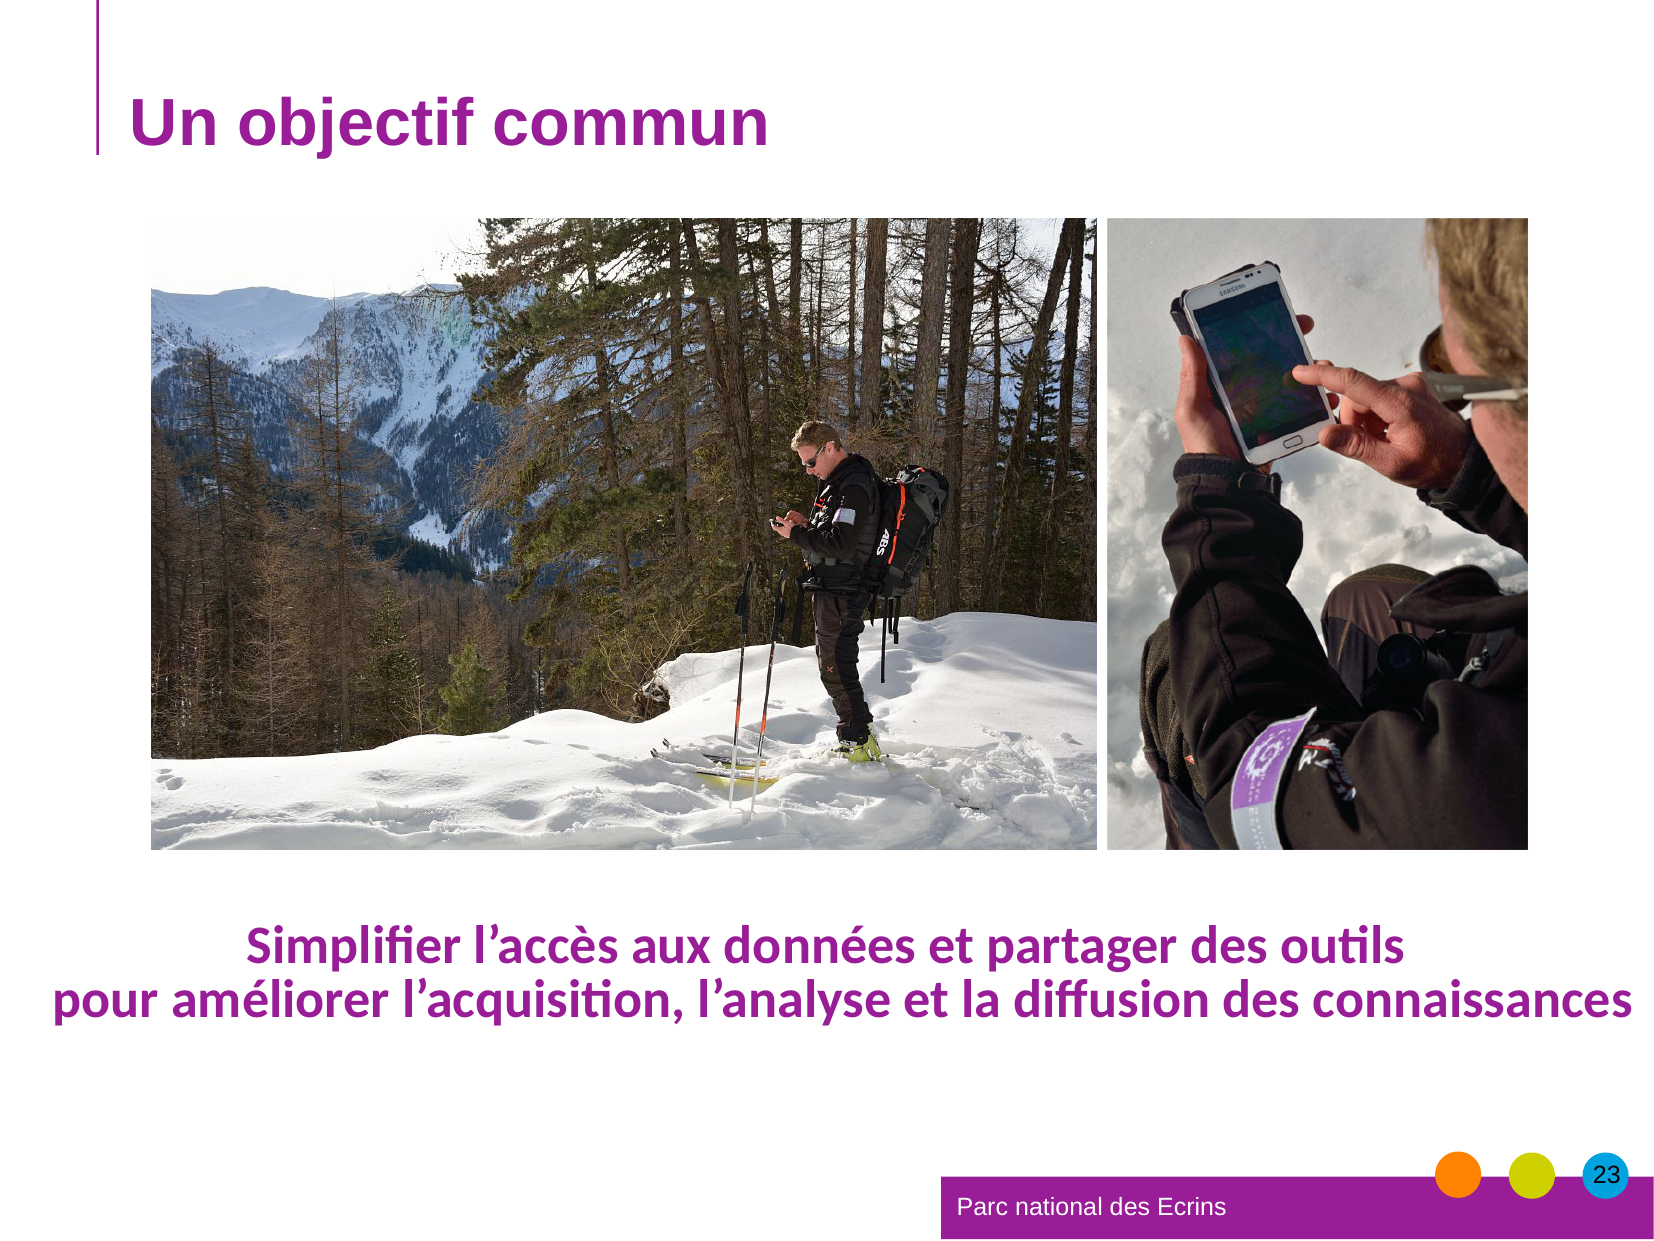

# Un objectif commun
Simplifier l’accès aux données et partager des outils
pour améliorer l’acquisition, l’analyse et la diffusion des connaissances